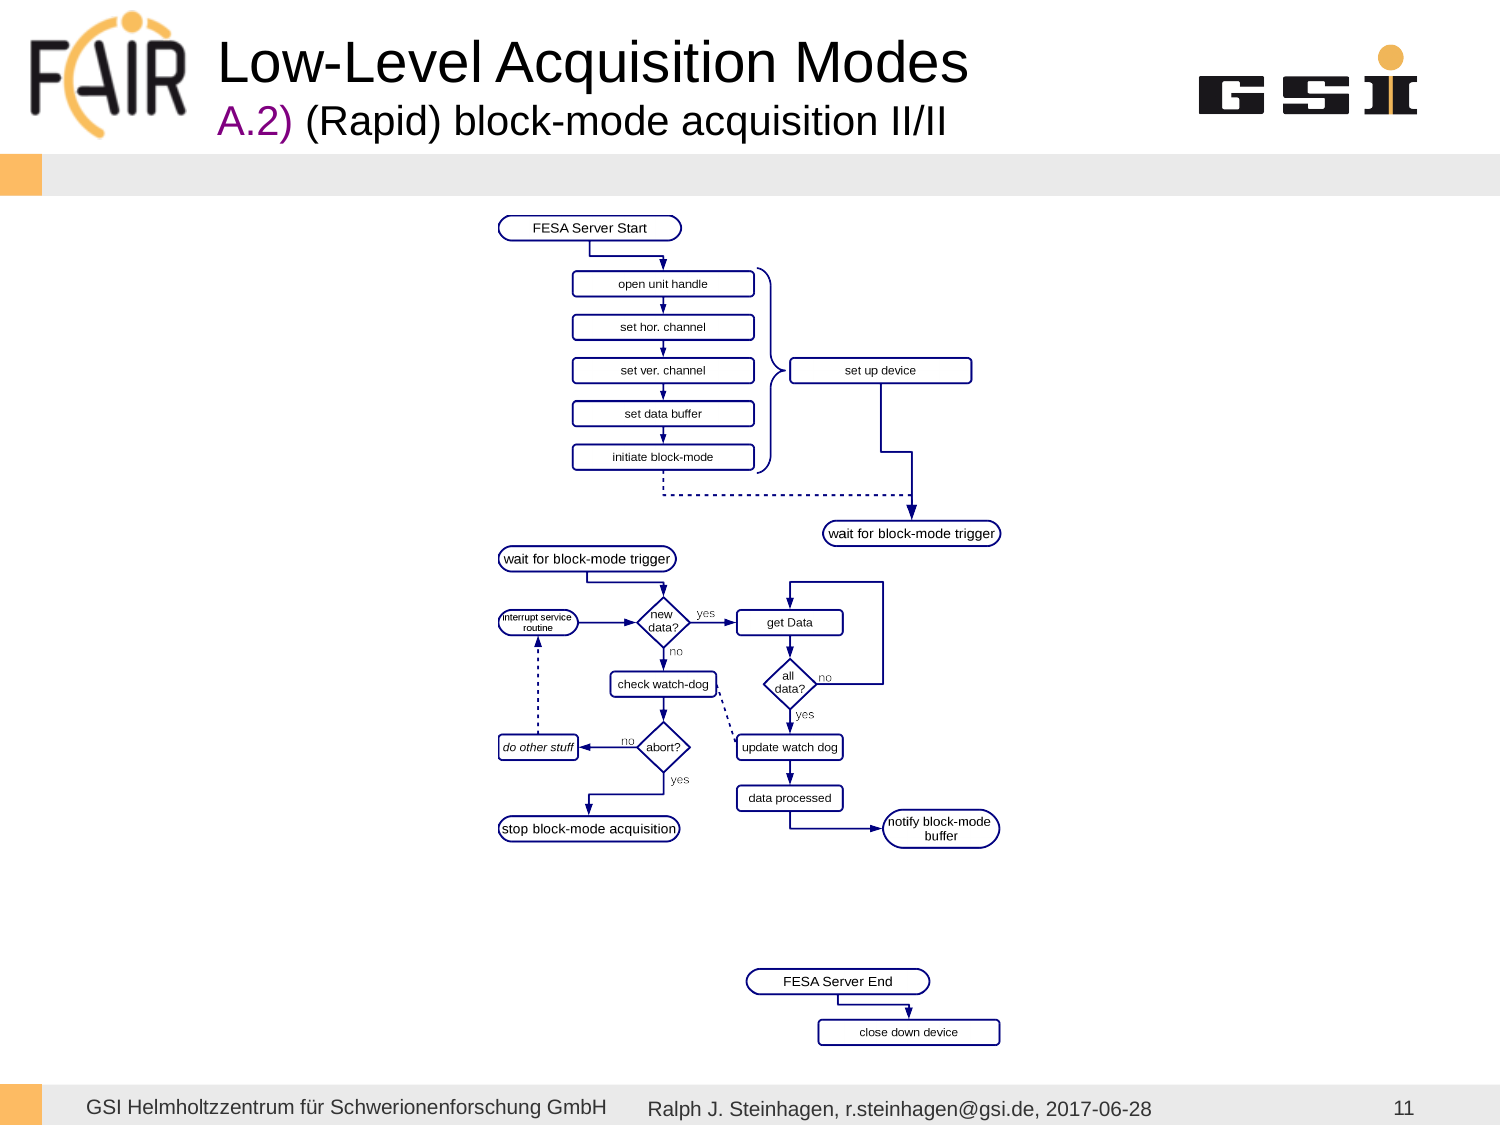

# Low-Level Acquisition Modes A.2) (Rapid) block-mode acquisition II/II